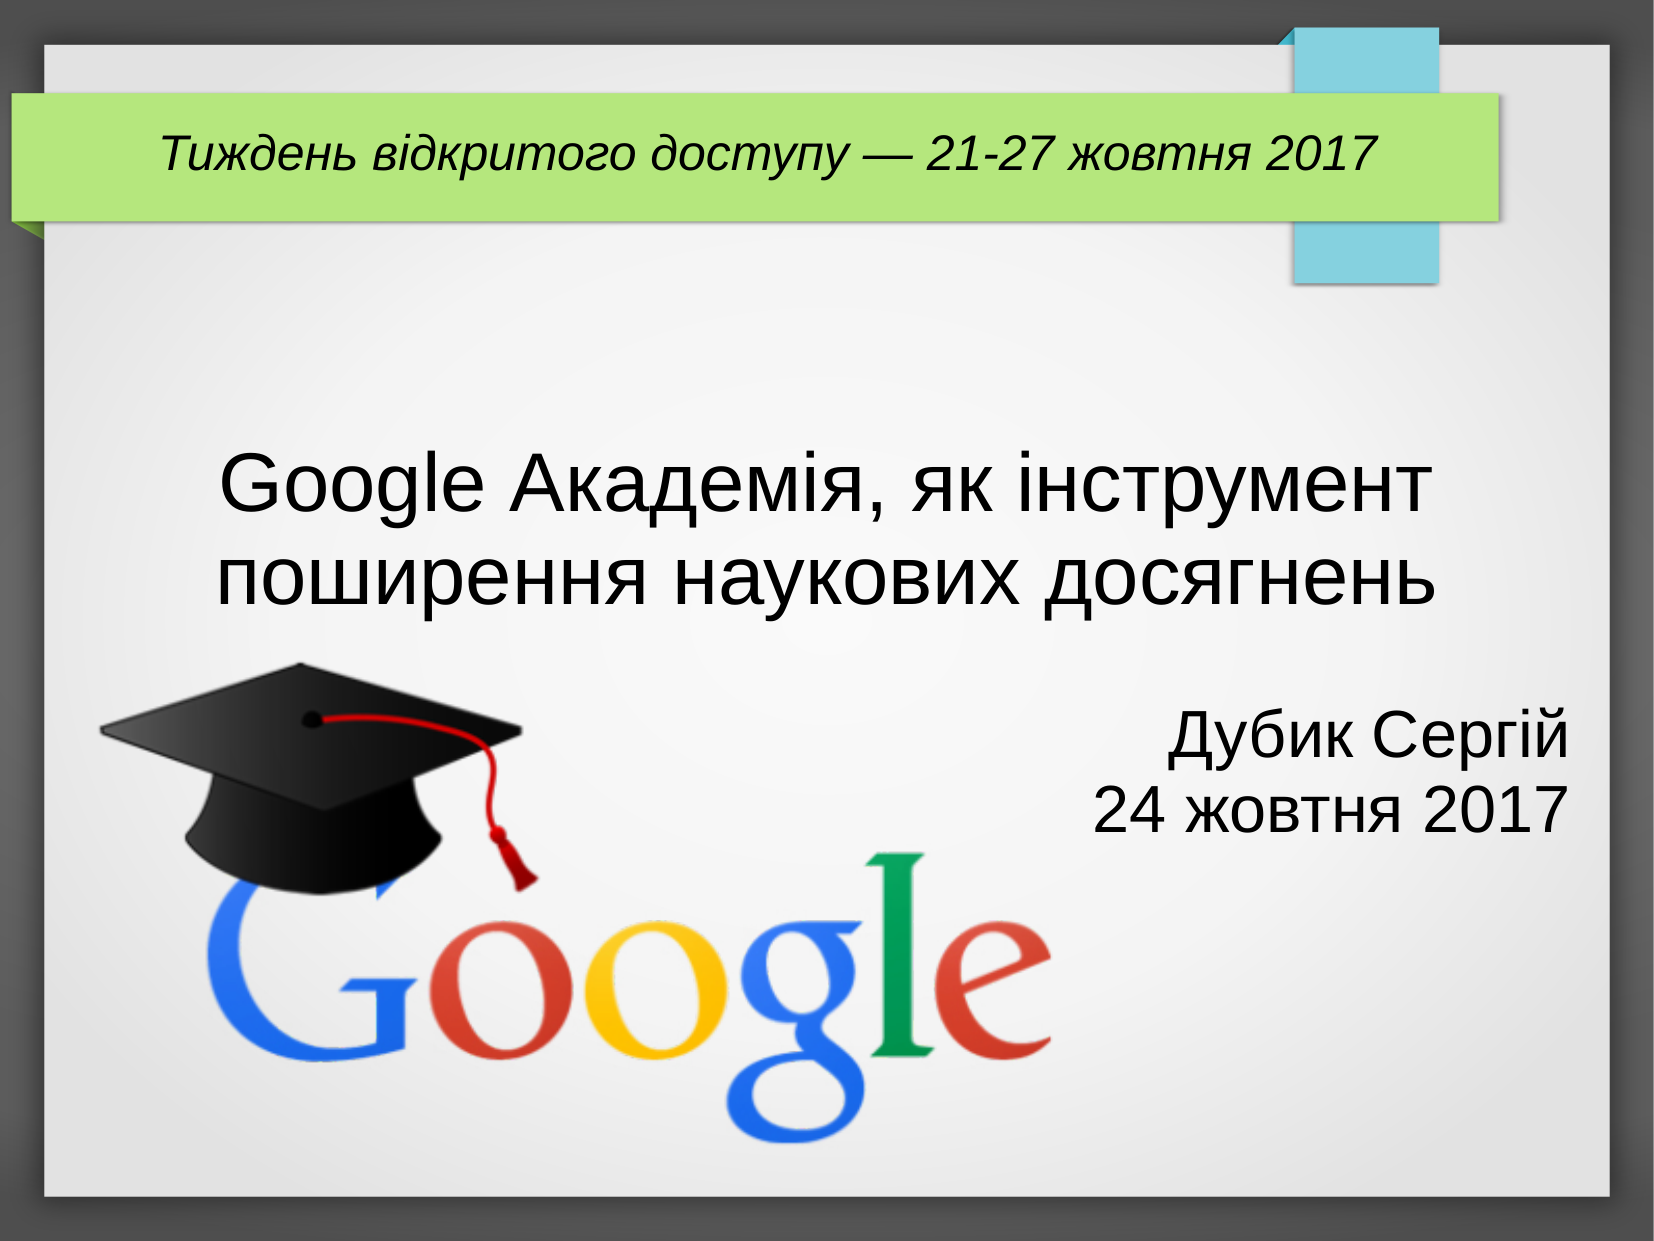

# Тиждень відкритого доступу — 21-27 жовтня 2017
Google Академія, як інструмент поширення наукових досягнень
Дубик Сергій
24 жовтня 2017